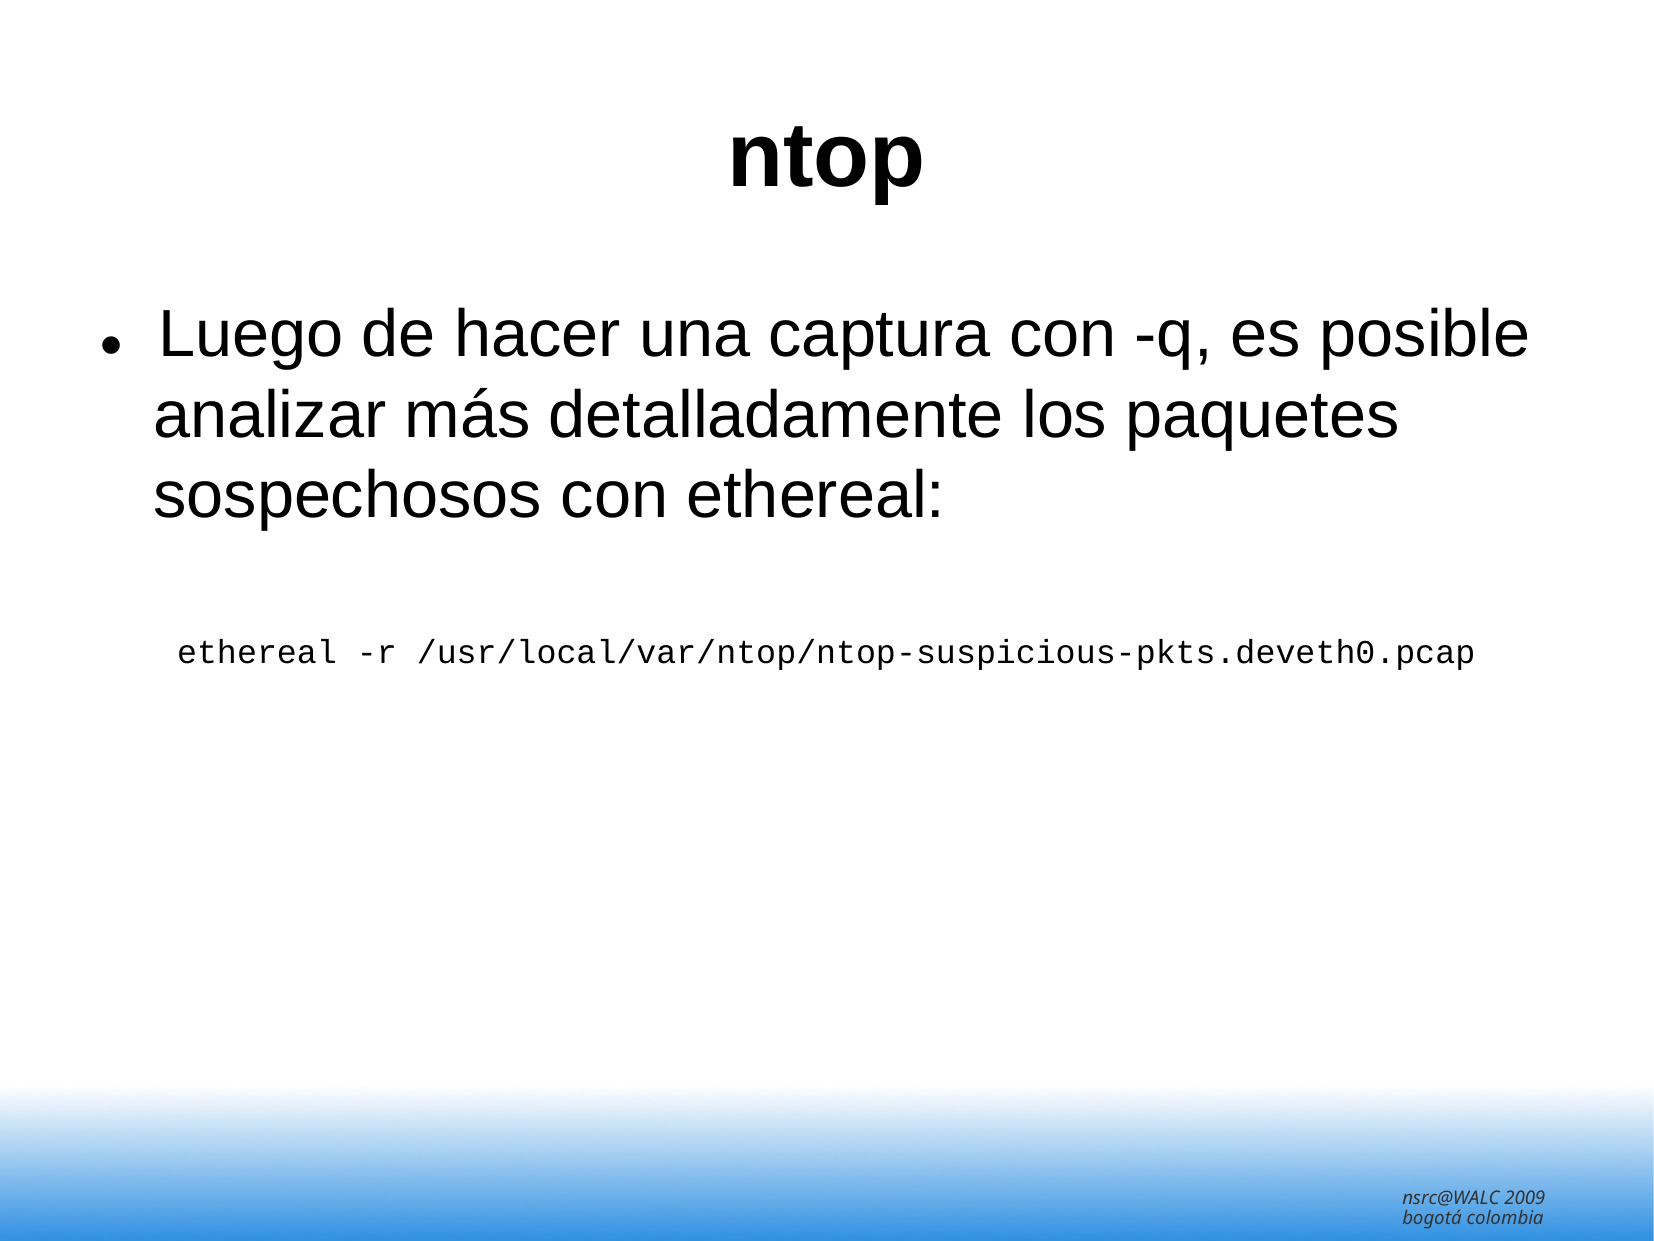

# ntop
	Luego de hacer una captura con -q, es posible analizar más detalladamente los paquetes sospechosos con ethereal:
ethereal -r /usr/local/var/ntop/ntop-suspicious-pkts.deveth0.pcap